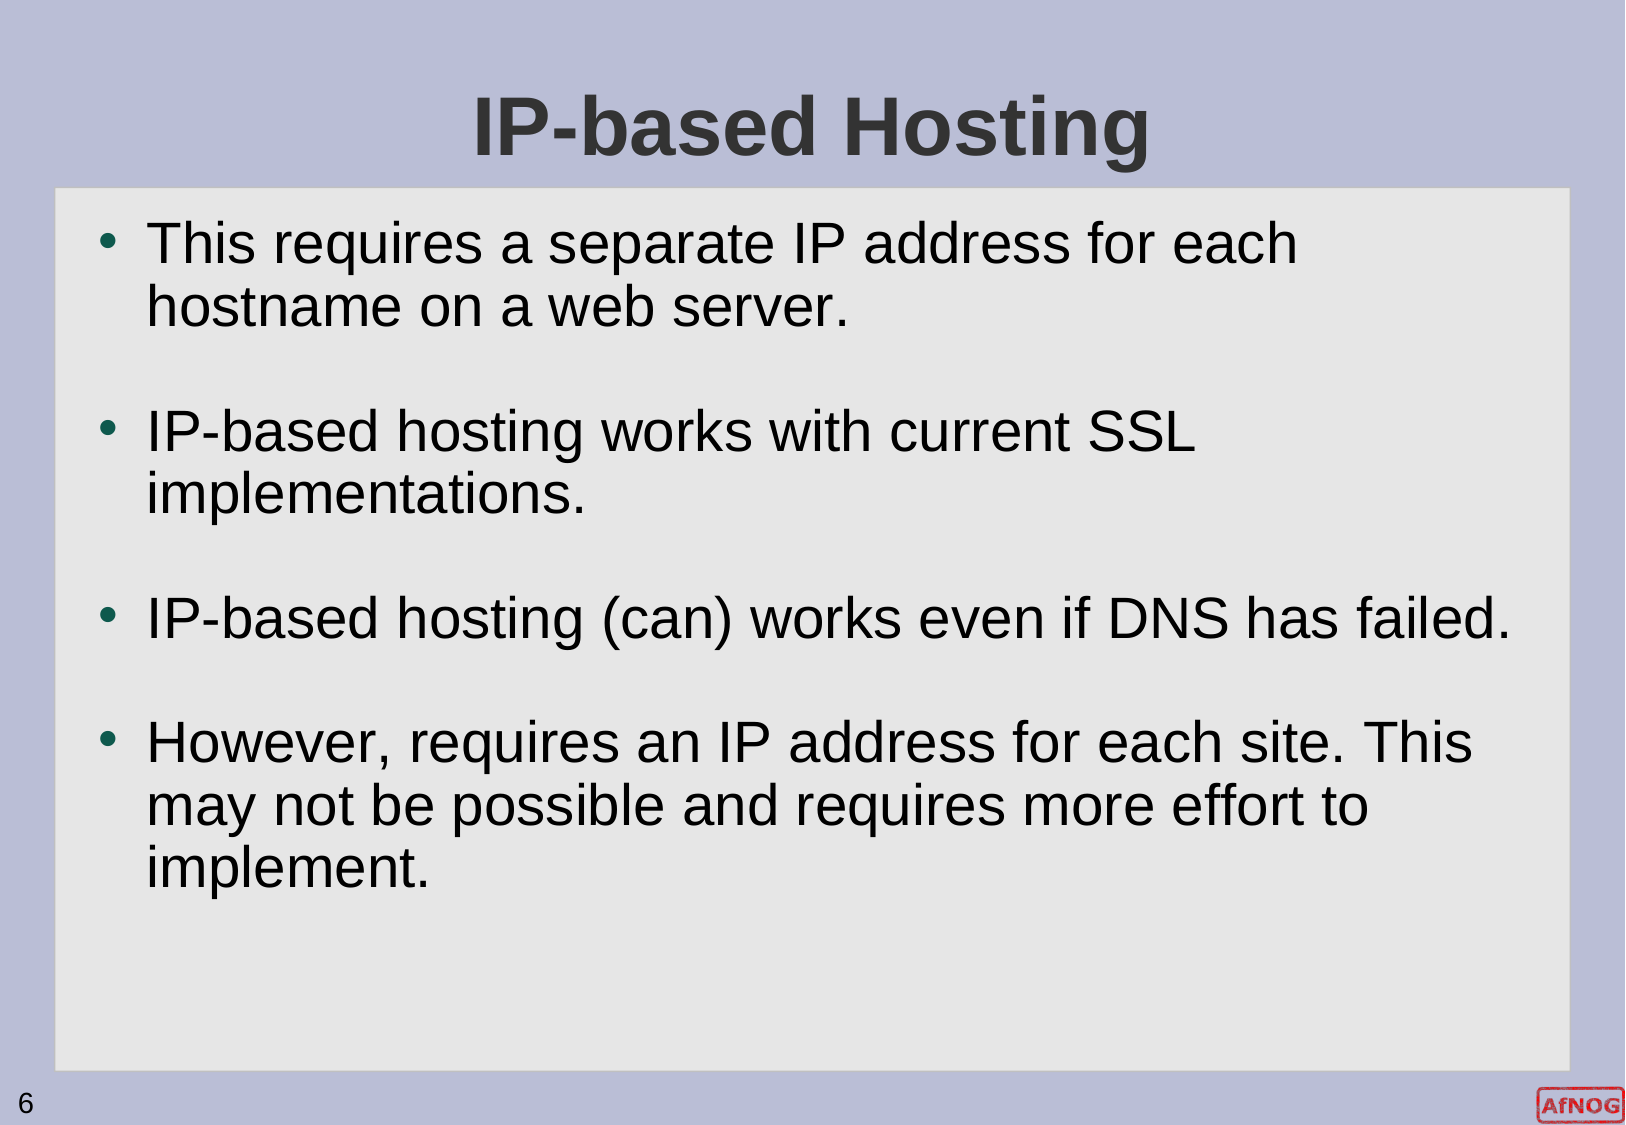

# IP-based Hosting
This requires a separate IP address for each hostname on a web server.
IP-based hosting works with current SSL implementations.
IP-based hosting (can) works even if DNS has failed.
However, requires an IP address for each site. This may not be possible and requires more effort to implement.